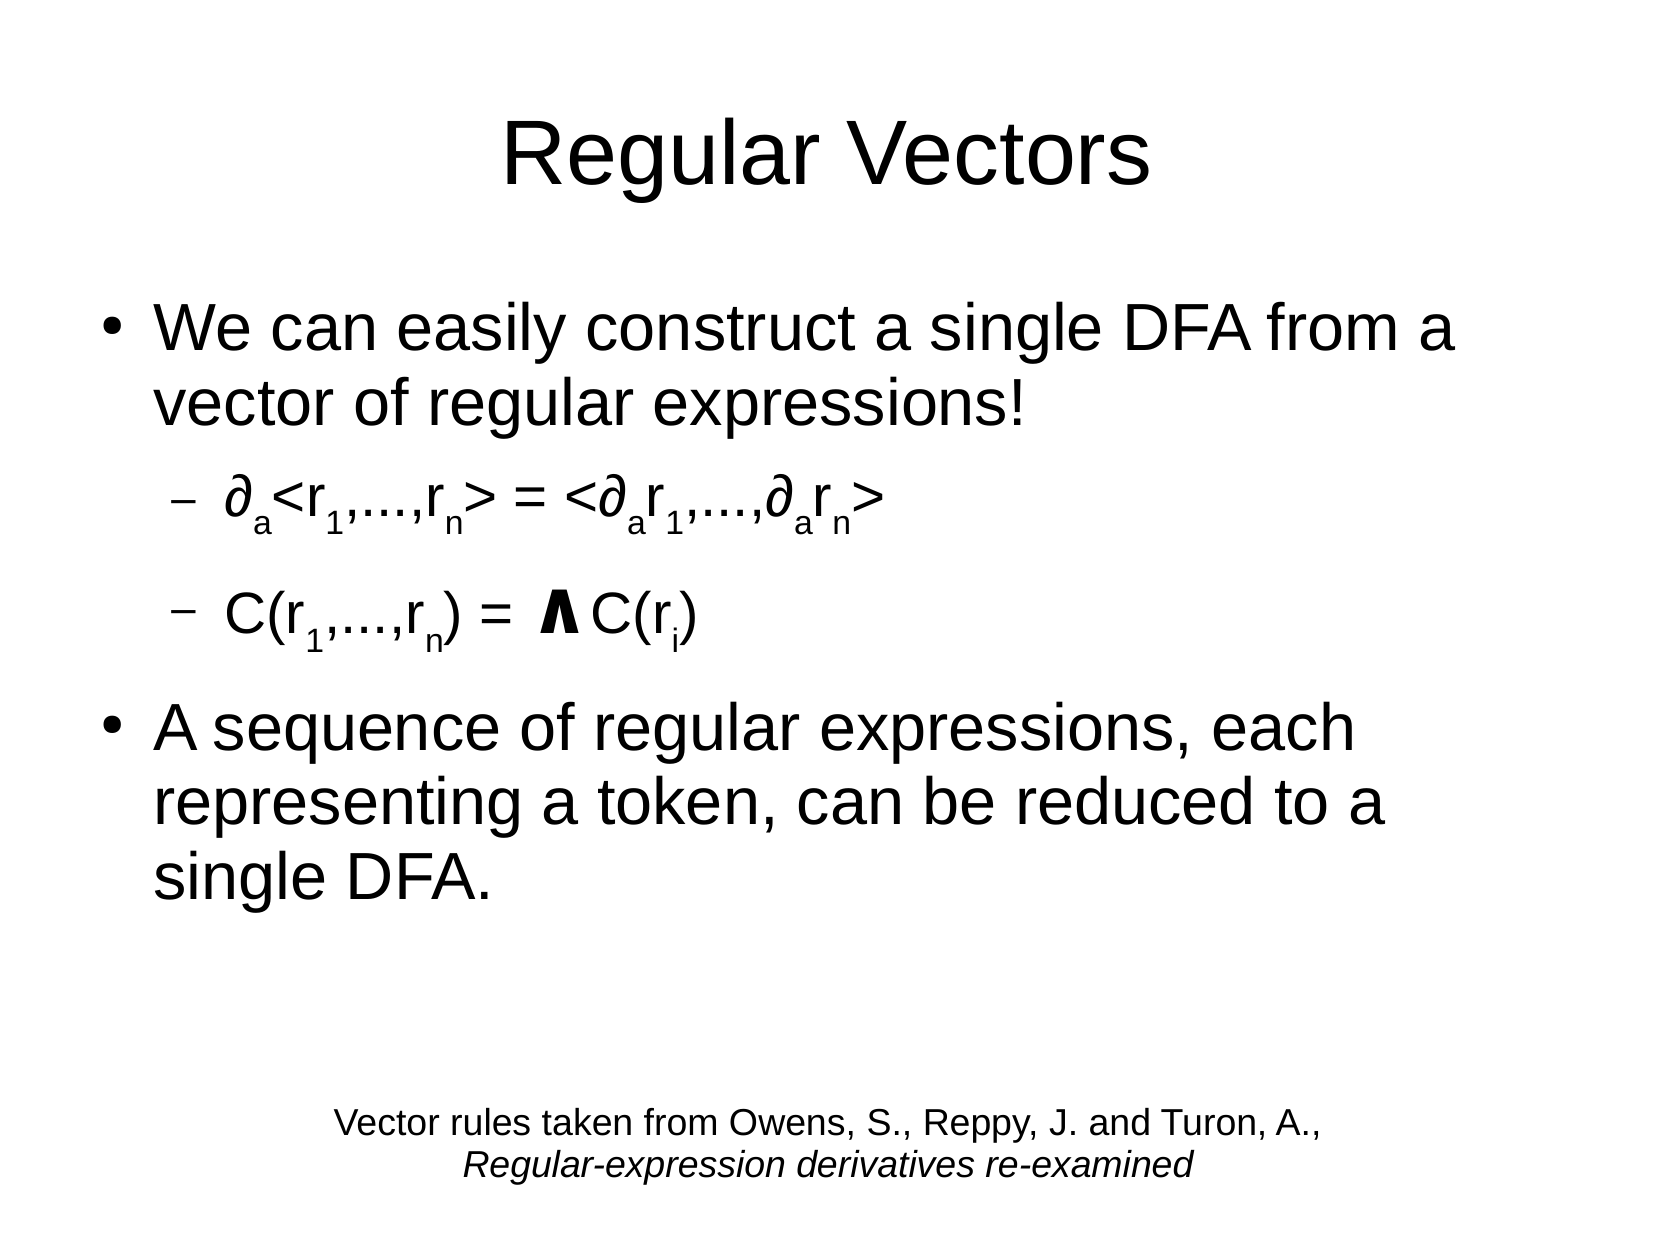

# Regular Vectors
We can easily construct a single DFA from a vector of regular expressions!
∂a<r1,...,rn> = <∂ar1,...,∂arn>
C(r1,...,rn) = ∧C(ri)
A sequence of regular expressions, each representing a token, can be reduced to a single DFA.
Vector rules taken from Owens, S., Reppy, J. and Turon, A.,
Regular-expression derivatives re-examined